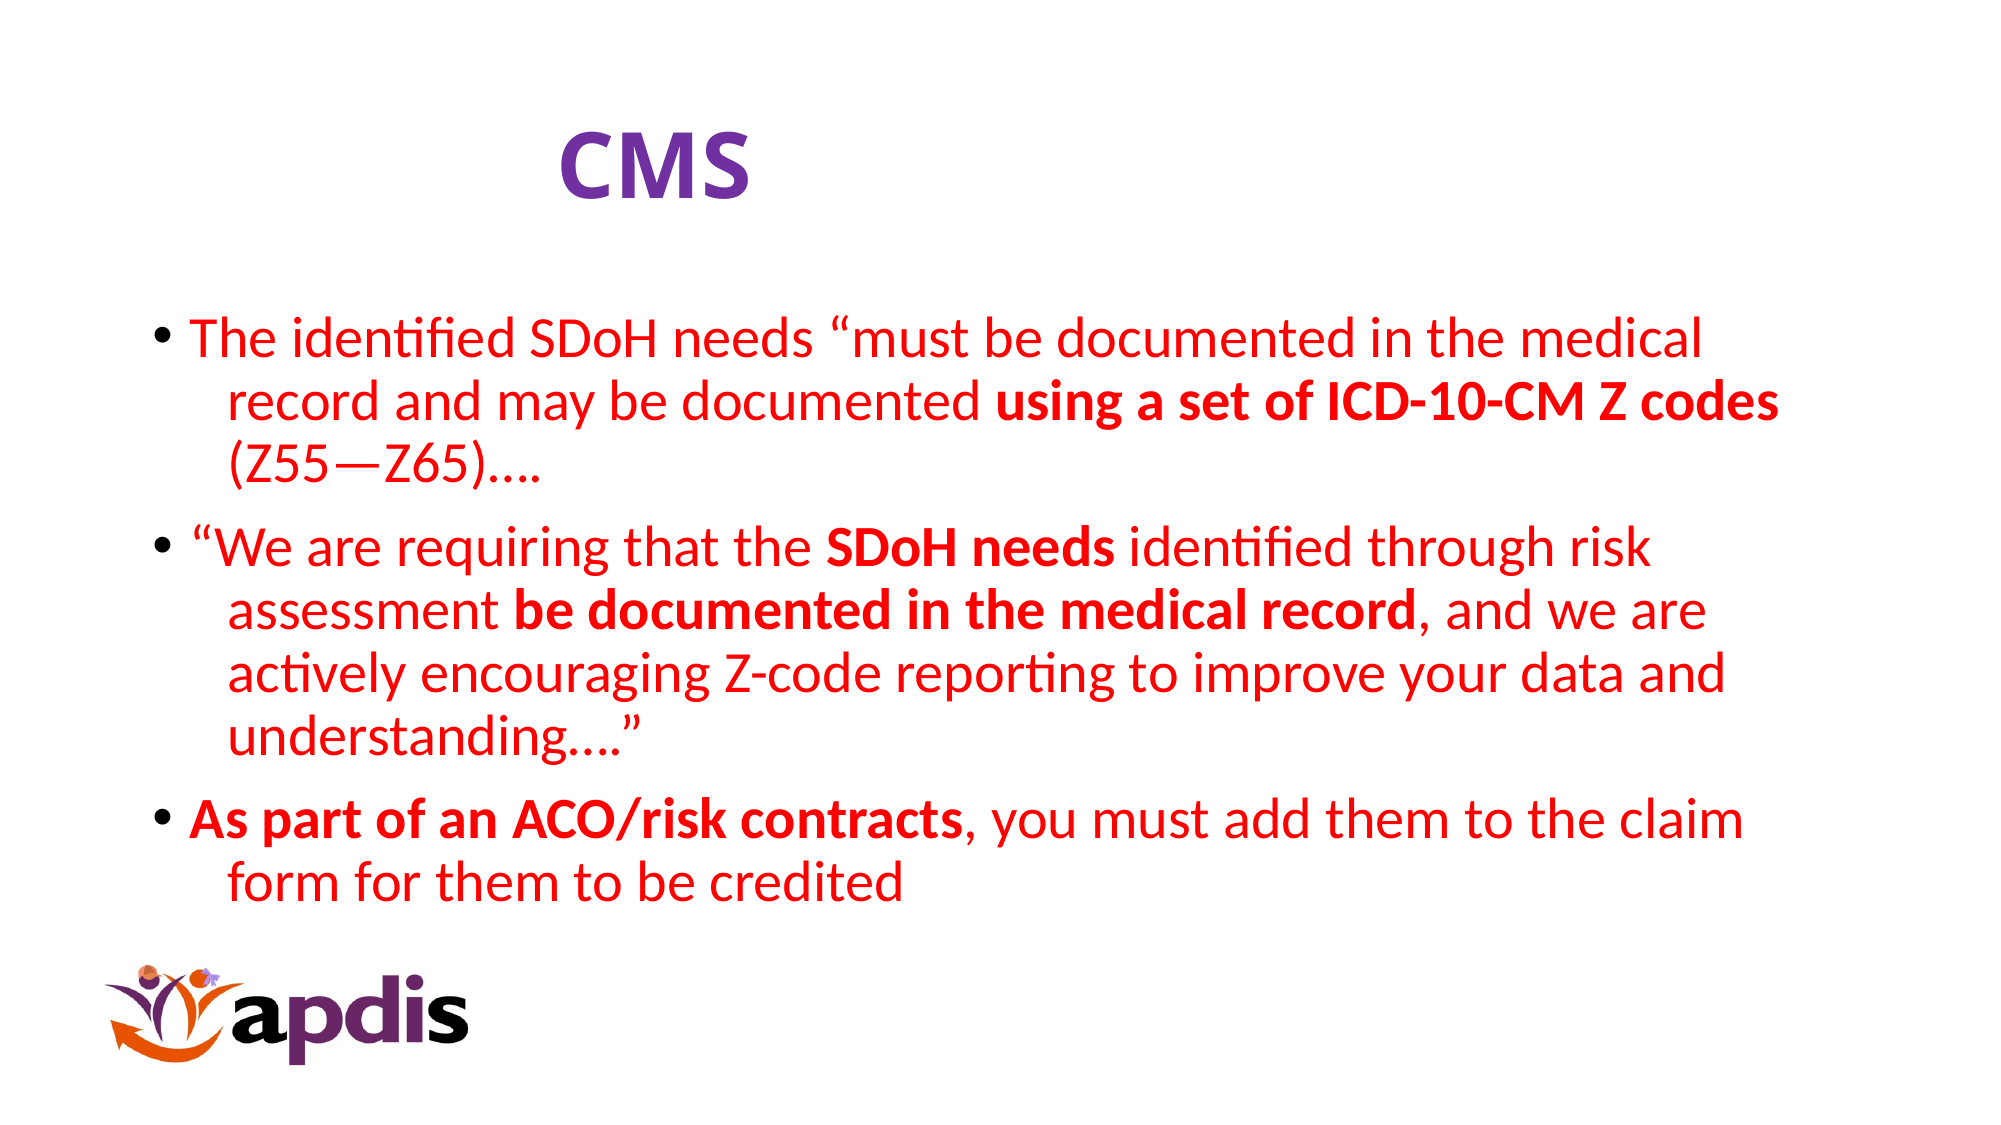

# CMS
The identified SDoH needs “must be documented in the medical record and may be documented using a set of ICD-10-CM Z codes (Z55—Z65)….
“We are requiring that the SDoH needs identified through risk assessment be documented in the medical record, and we are actively encouraging Z-code reporting to improve your data and understanding….”
As part of an ACO/risk contracts, you must add them to the claim form for them to be credited